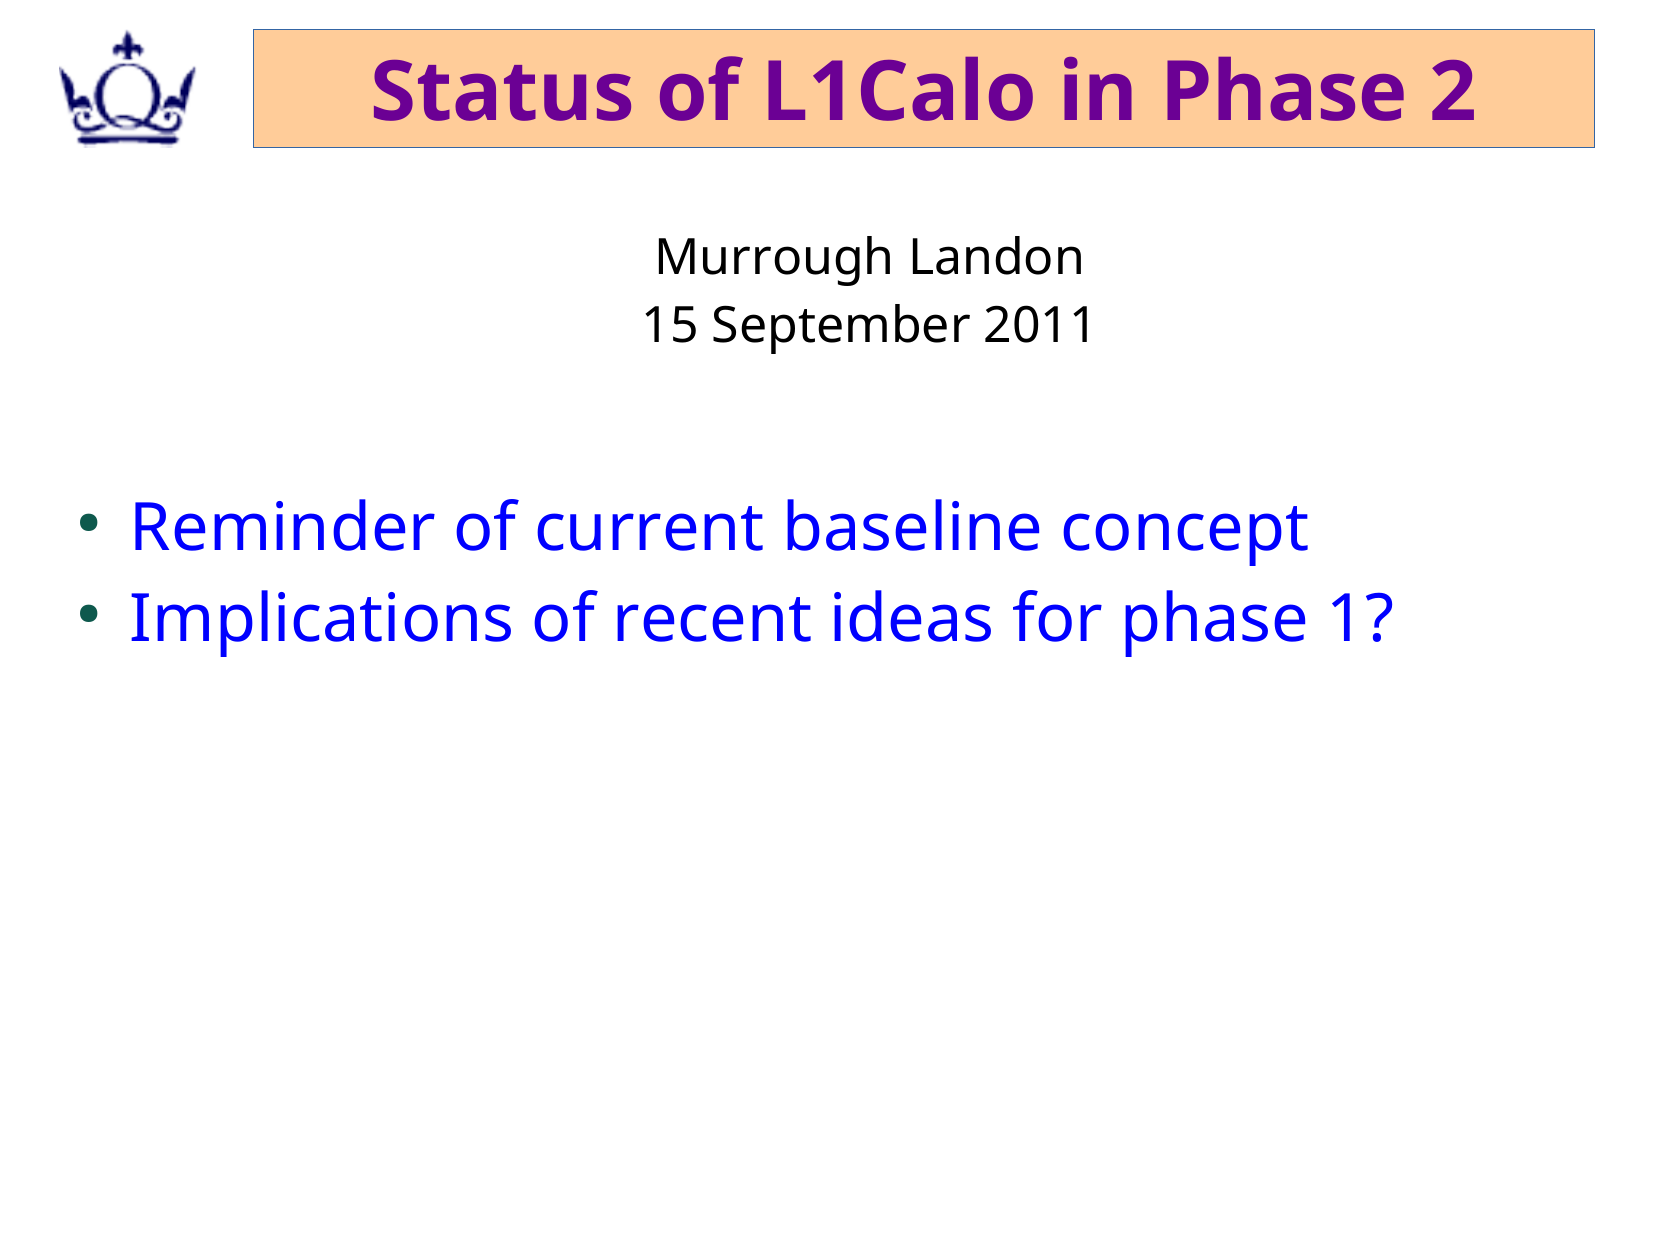

# Status of L1Calo in Phase 2
Murrough Landon
15 September 2011
Reminder of current baseline concept
Implications of recent ideas for phase 1?